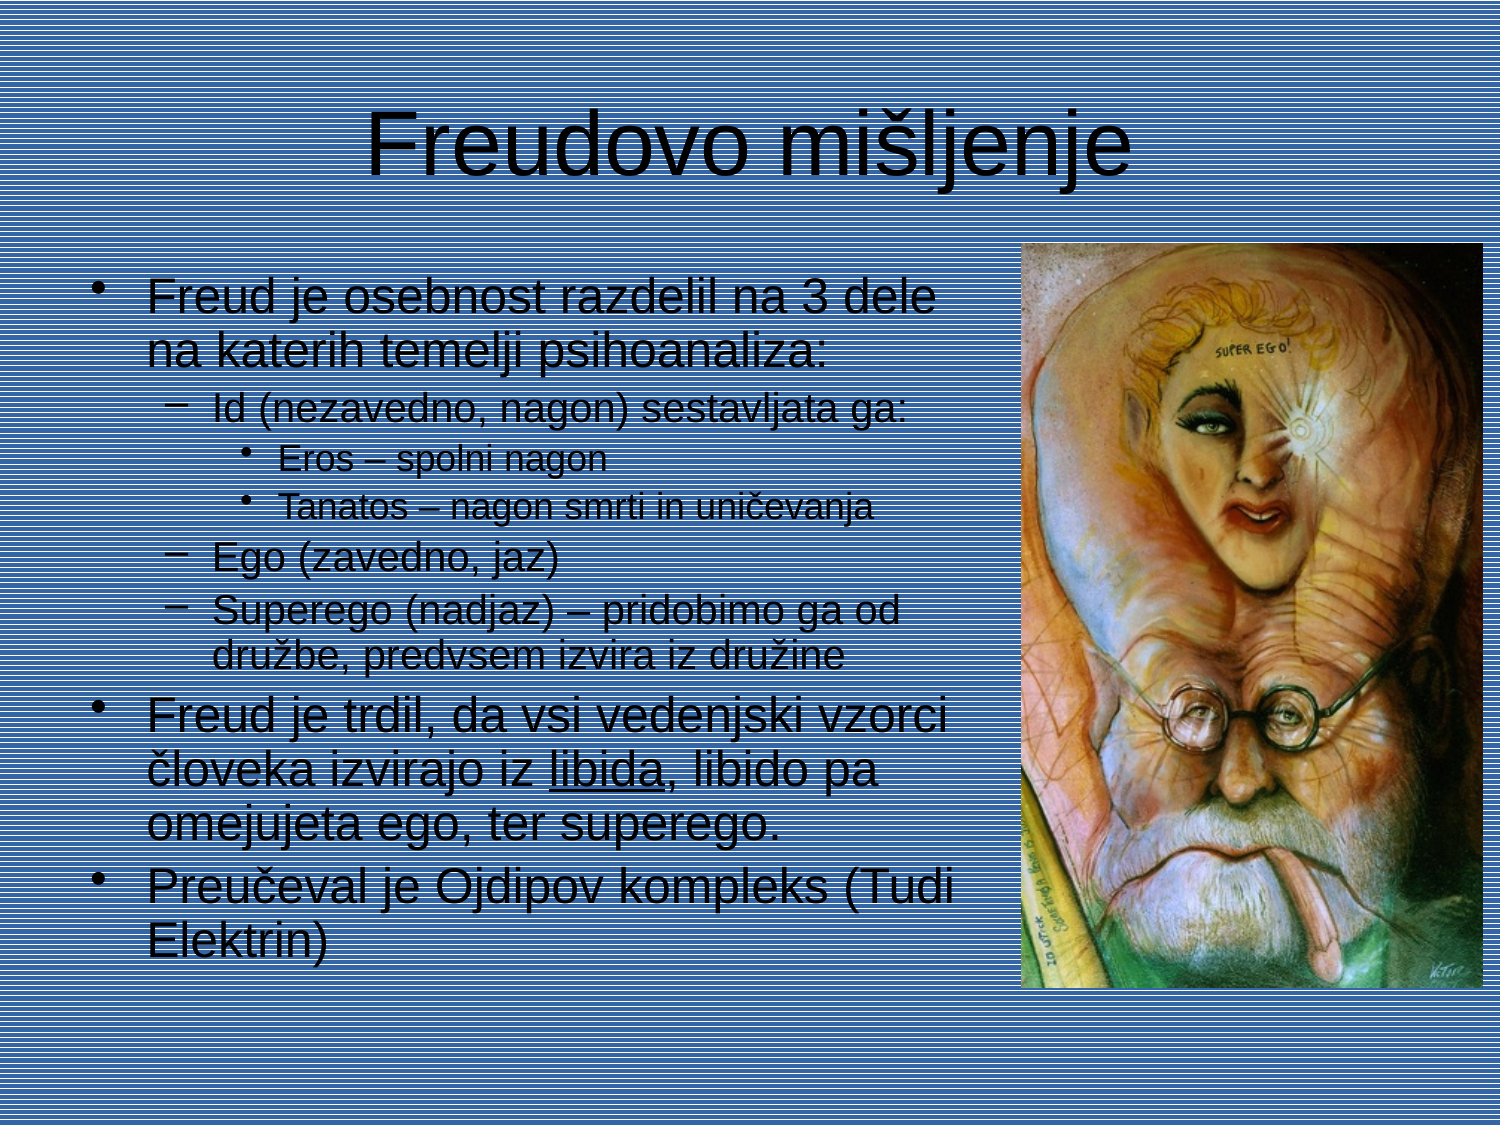

# Freudovo mišljenje
Freud je osebnost razdelil na 3 dele na katerih temelji psihoanaliza:
Id (nezavedno, nagon) sestavljata ga:
Eros – spolni nagon
Tanatos – nagon smrti in uničevanja
Ego (zavedno, jaz)
Superego (nadjaz) – pridobimo ga od družbe, predvsem izvira iz družine
Freud je trdil, da vsi vedenjski vzorci človeka izvirajo iz libida, libido pa omejujeta ego, ter superego.
Preučeval je Ojdipov kompleks (Tudi Elektrin)